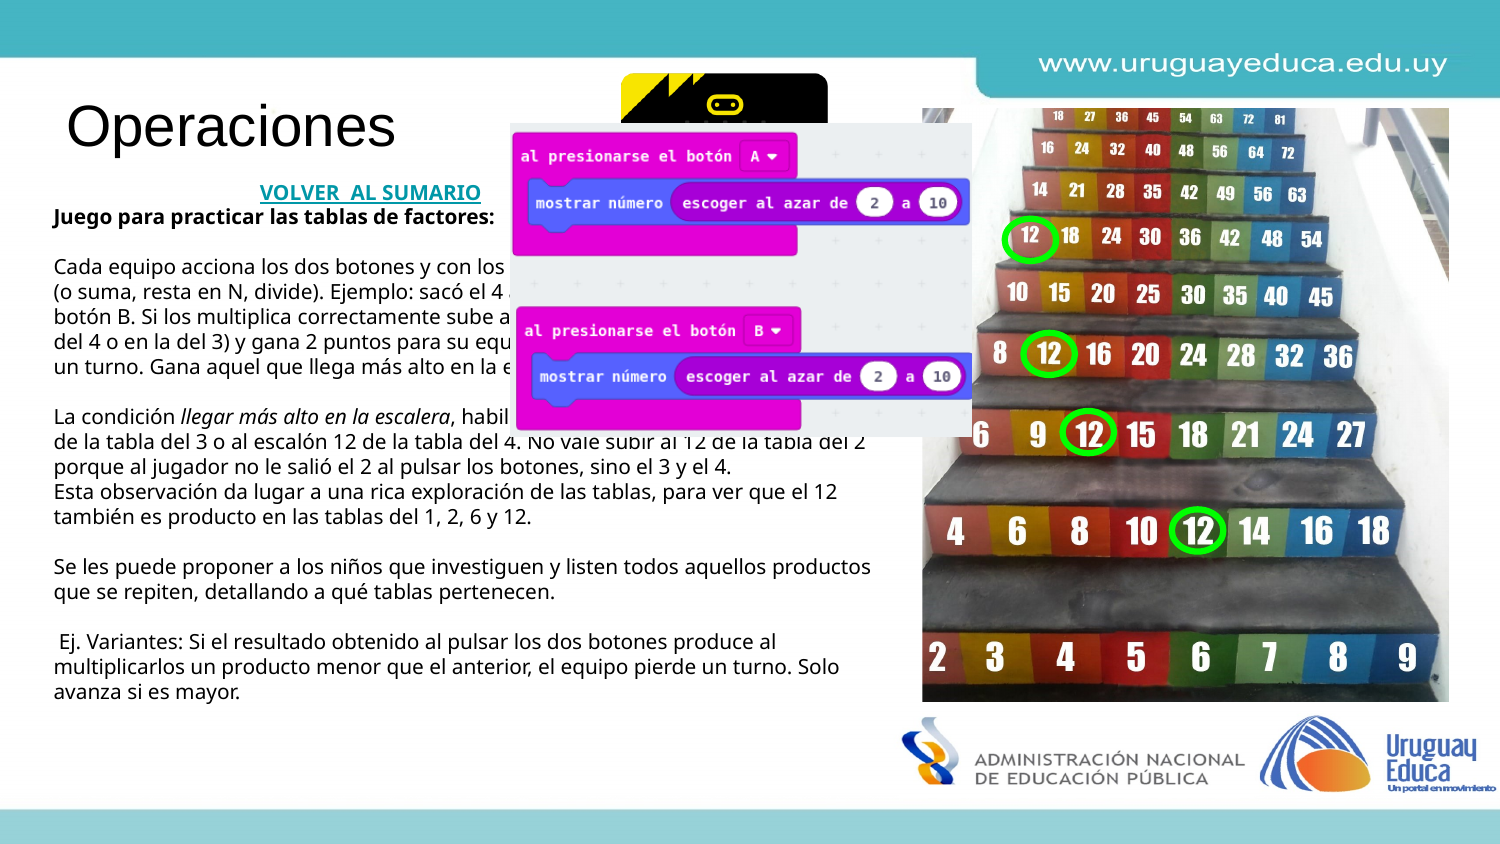

# Operaciones
VOLVER AL SUMARIO
Juego para practicar las tablas de factores:
Cada equipo acciona los dos botones y con los números que obtiene los multiplica (o suma, resta en N, divide). Ejemplo: sacó el 4 al pulsar el botón A y el 3 al pulsar el botón B. Si los multiplica correctamente sube al escalón 12 (en la hilera de la tabla del 4 o en la del 3) y gana 2 puntos para su equipo; si se equivoca resta 1 o pierde un turno. Gana aquel que llega más alto en la escalera, luego de jugar “n” veces.
La condición llegar más alto en la escalera, habilita a optar entre subir al número 12 de la tabla del 3 o al escalón 12 de la tabla del 4. No vale subir al 12 de la tabla del 2 porque al jugador no le salió el 2 al pulsar los botones, sino el 3 y el 4.
Esta observación da lugar a una rica exploración de las tablas, para ver que el 12 también es producto en las tablas del 1, 2, 6 y 12.
Se les puede proponer a los niños que investiguen y listen todos aquellos productos que se repiten, detallando a qué tablas pertenecen.
 Ej. Variantes: Si el resultado obtenido al pulsar los dos botones produce al multiplicarlos un producto menor que el anterior, el equipo pierde un turno. Solo avanza si es mayor.